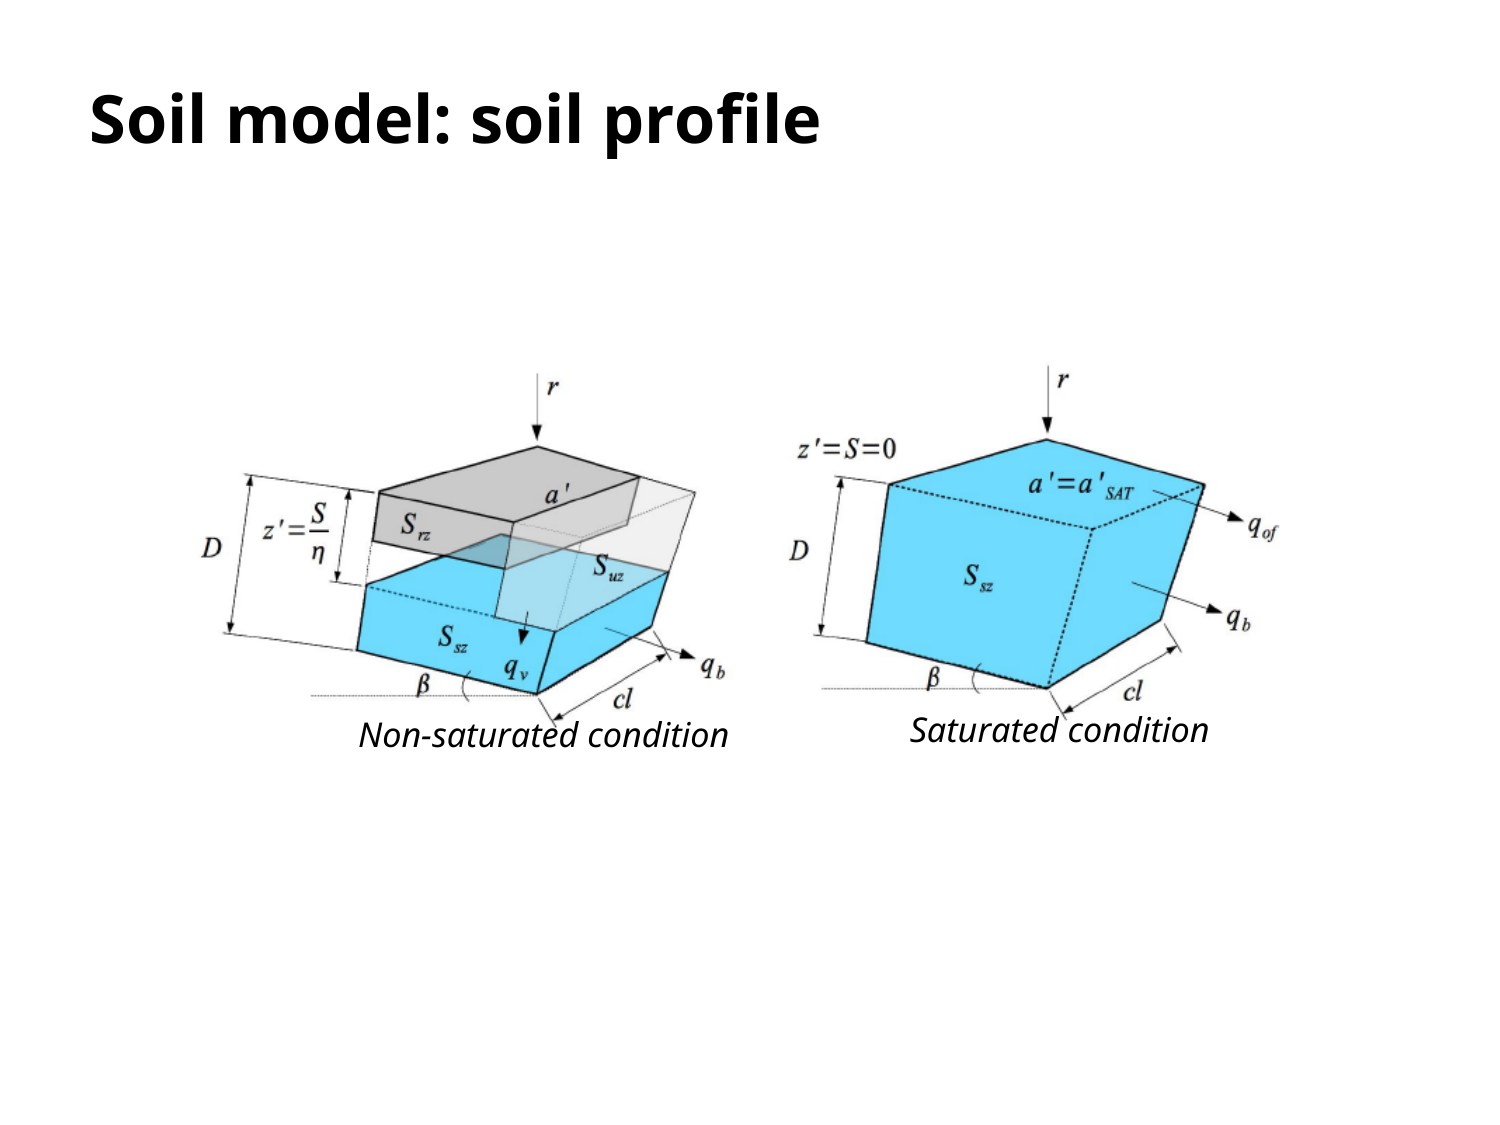

Soil model: soil profile
Saturated condition
Non-saturated condition